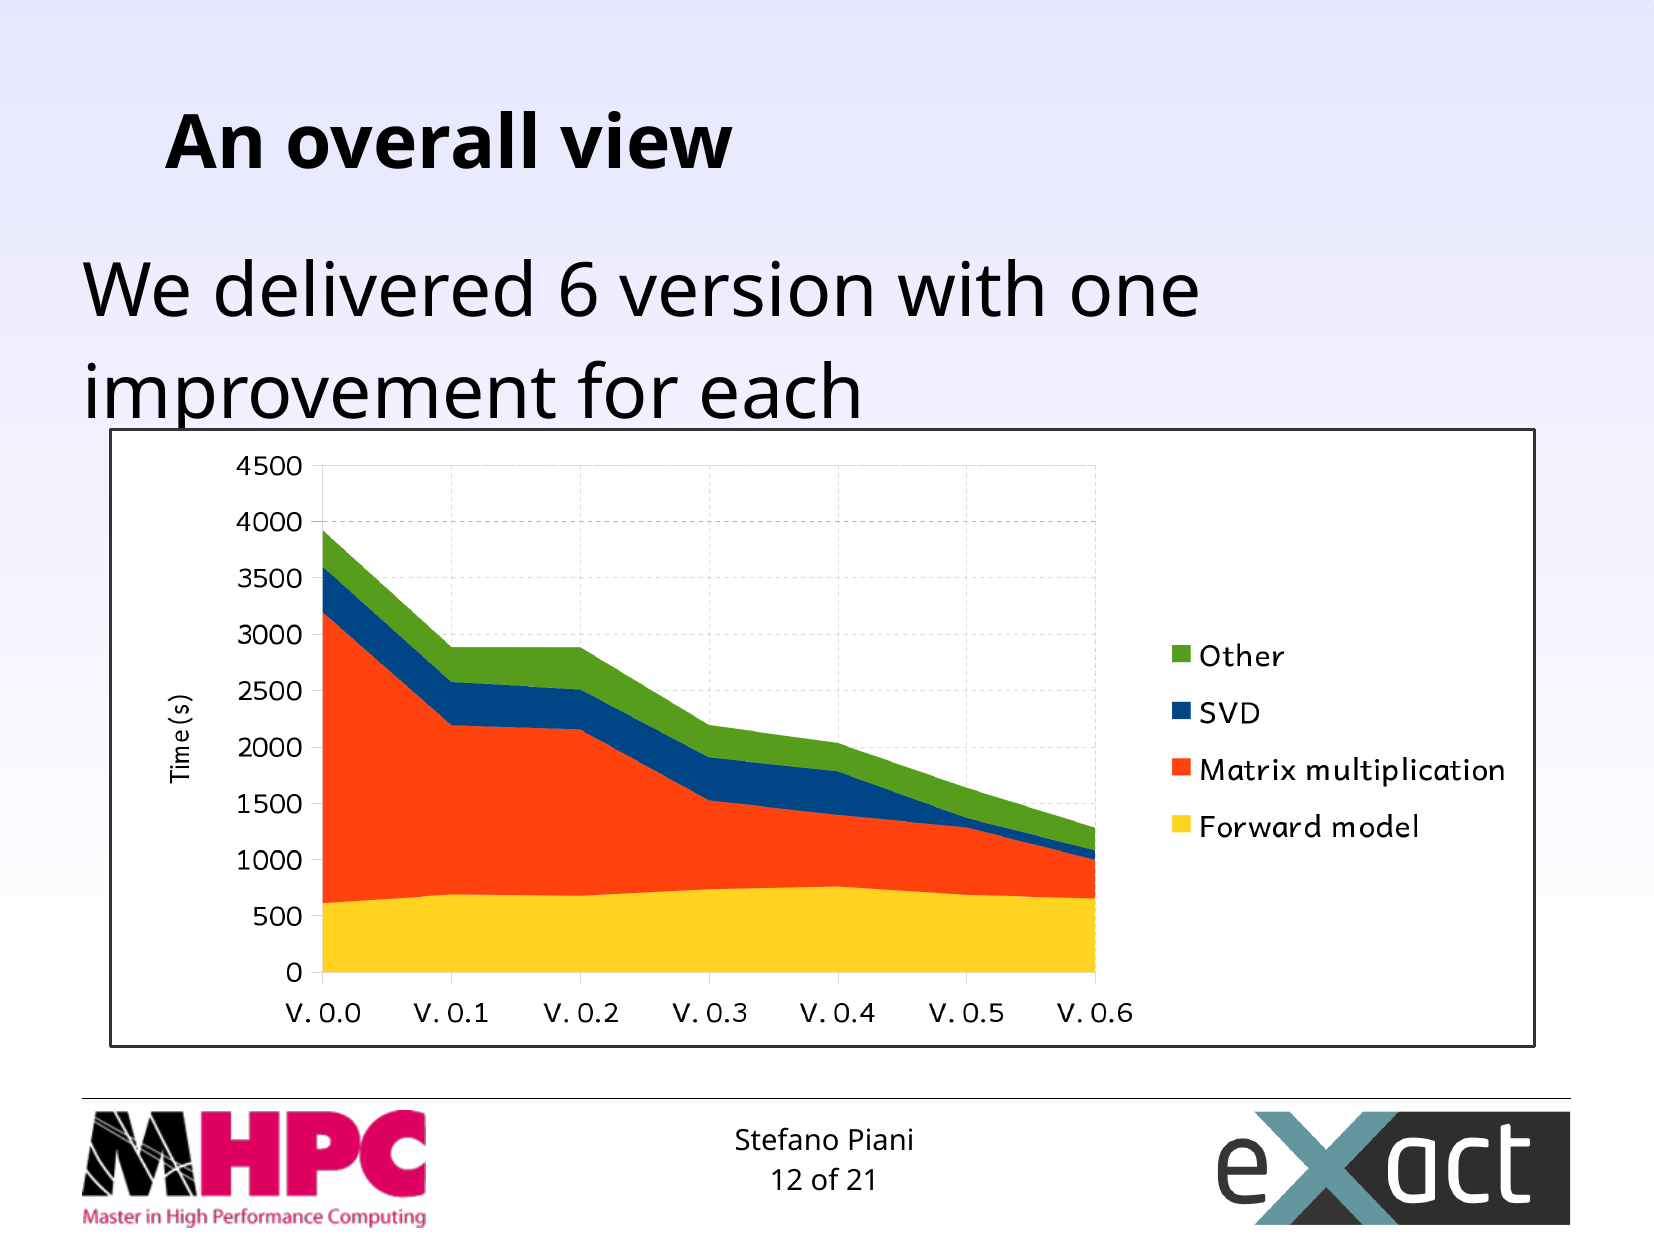

# An overall view
We delivered 6 version with one improvement for each
12